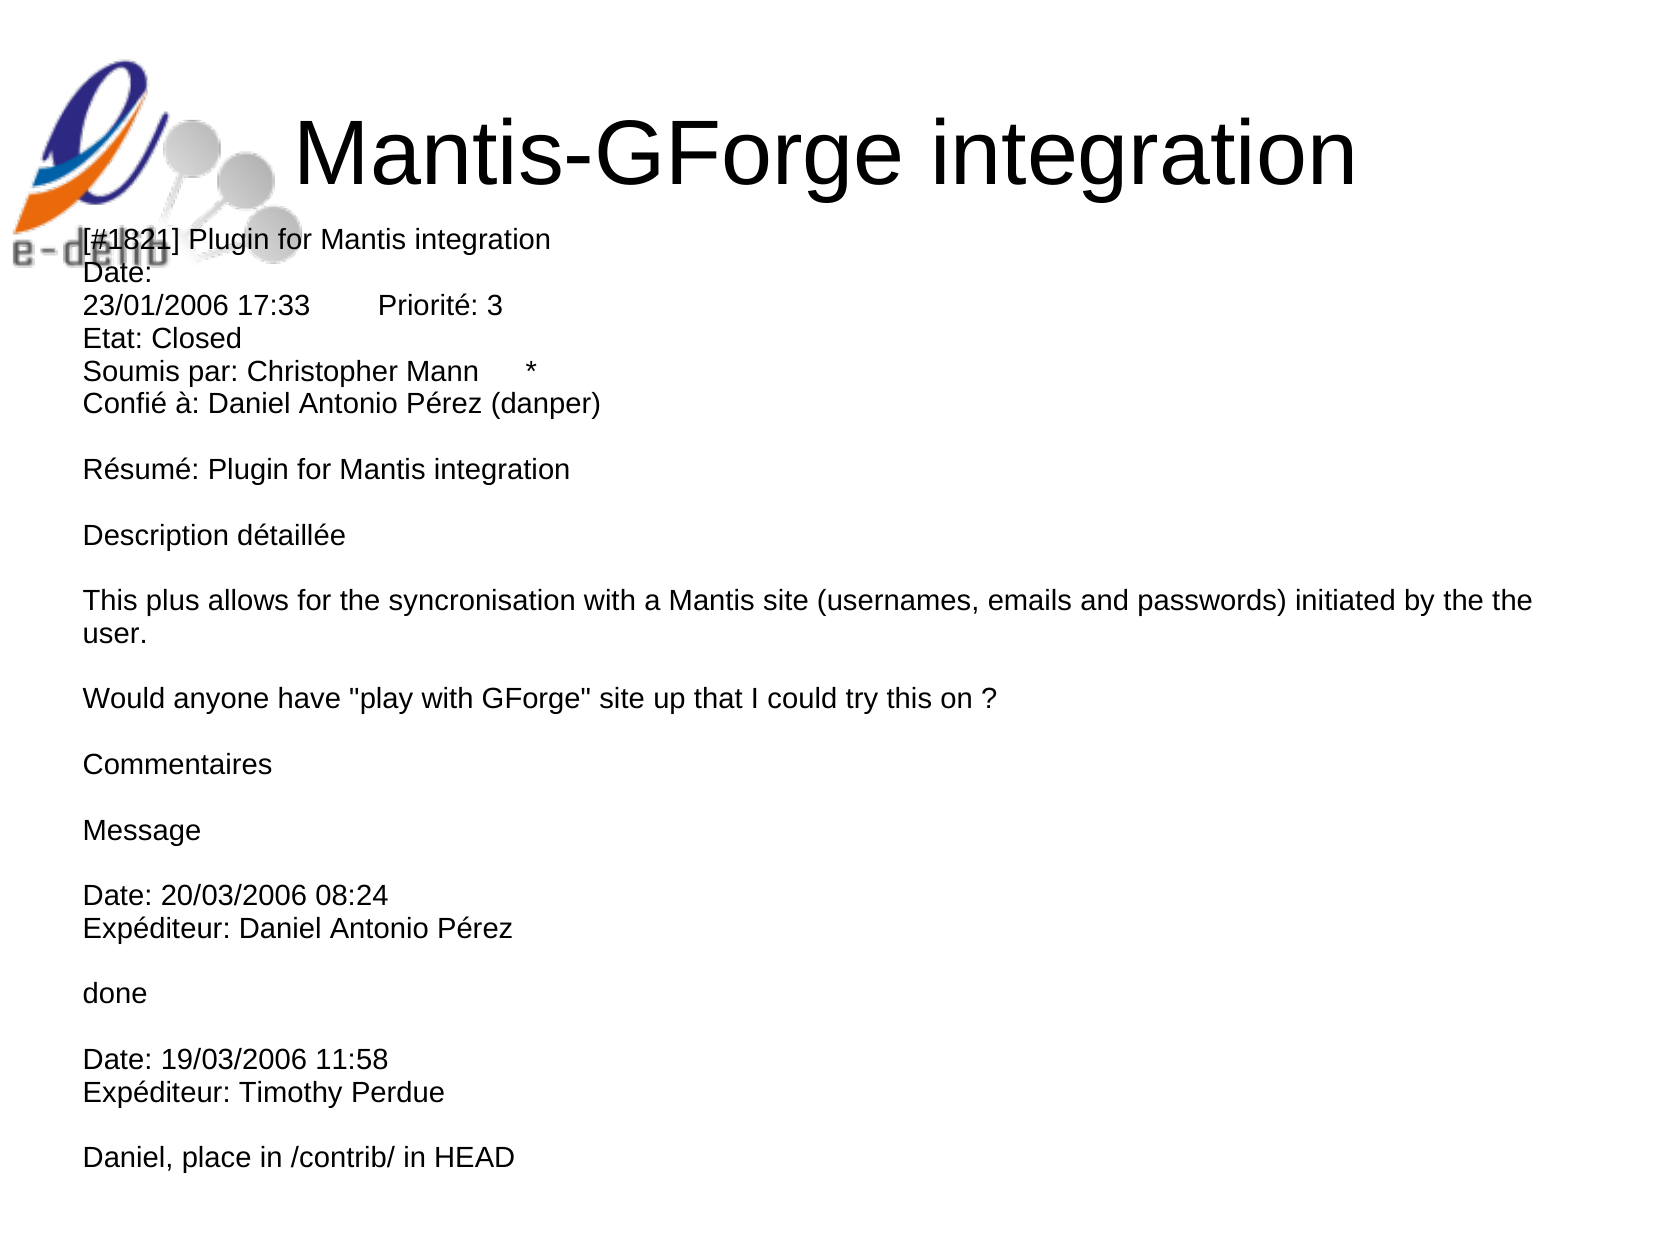

# Mantis-GForge integration
[#1821] Plugin for Mantis integration
Date:
23/01/2006 17:33 	Priorité: 3
Etat: Closed
Soumis par: Christopher Mann 	*
Confié à: Daniel Antonio Pérez (danper)
Résumé: Plugin for Mantis integration
Description détaillée
This plus allows for the syncronisation with a Mantis site (usernames, emails and passwords) initiated by the the user.
Would anyone have "play with GForge" site up that I could try this on ?
Commentaires
Message
Date: 20/03/2006 08:24
Expéditeur: Daniel Antonio Pérez
done
Date: 19/03/2006 11:58
Expéditeur: Timothy Perdue
Daniel, place in /contrib/ in HEAD